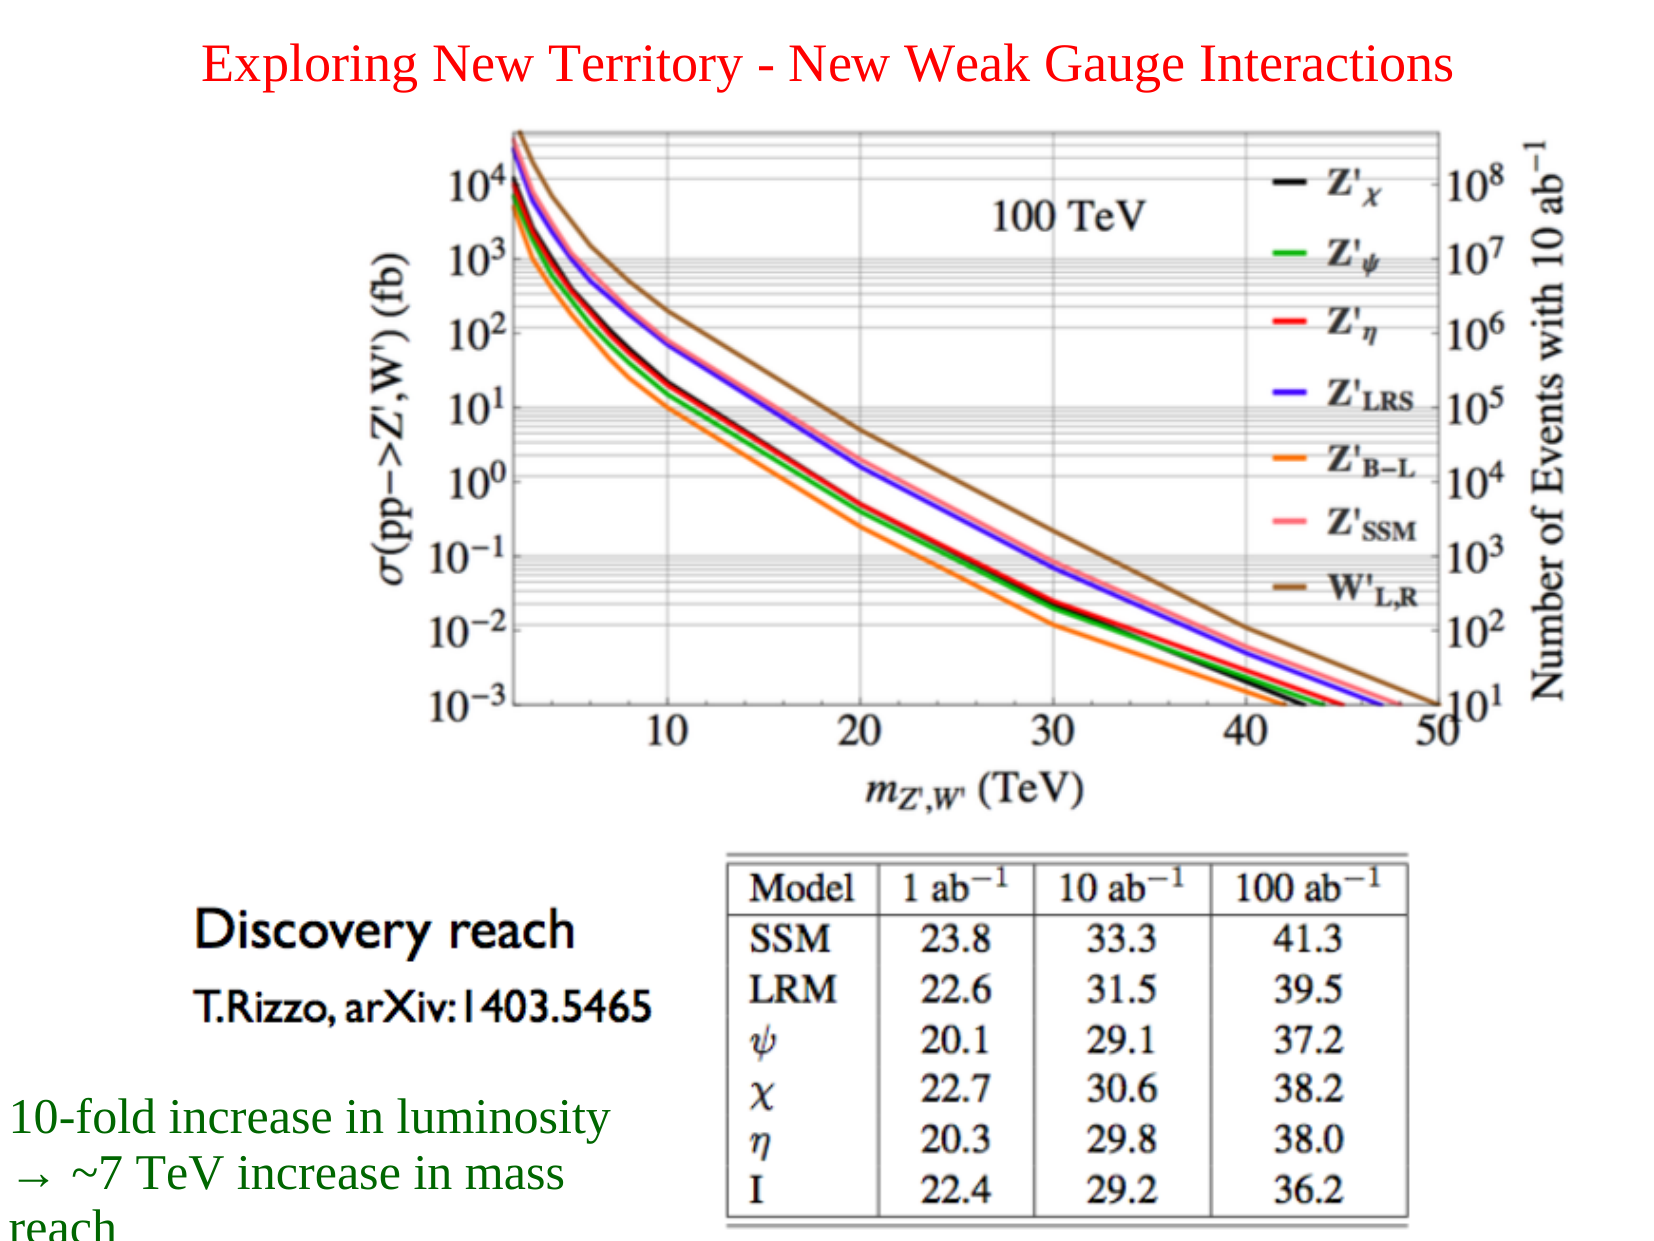

# Exploring New Territory - New Weak Gauge Interactions
10-fold increase in luminosity
→ ~7 TeV increase in mass reach